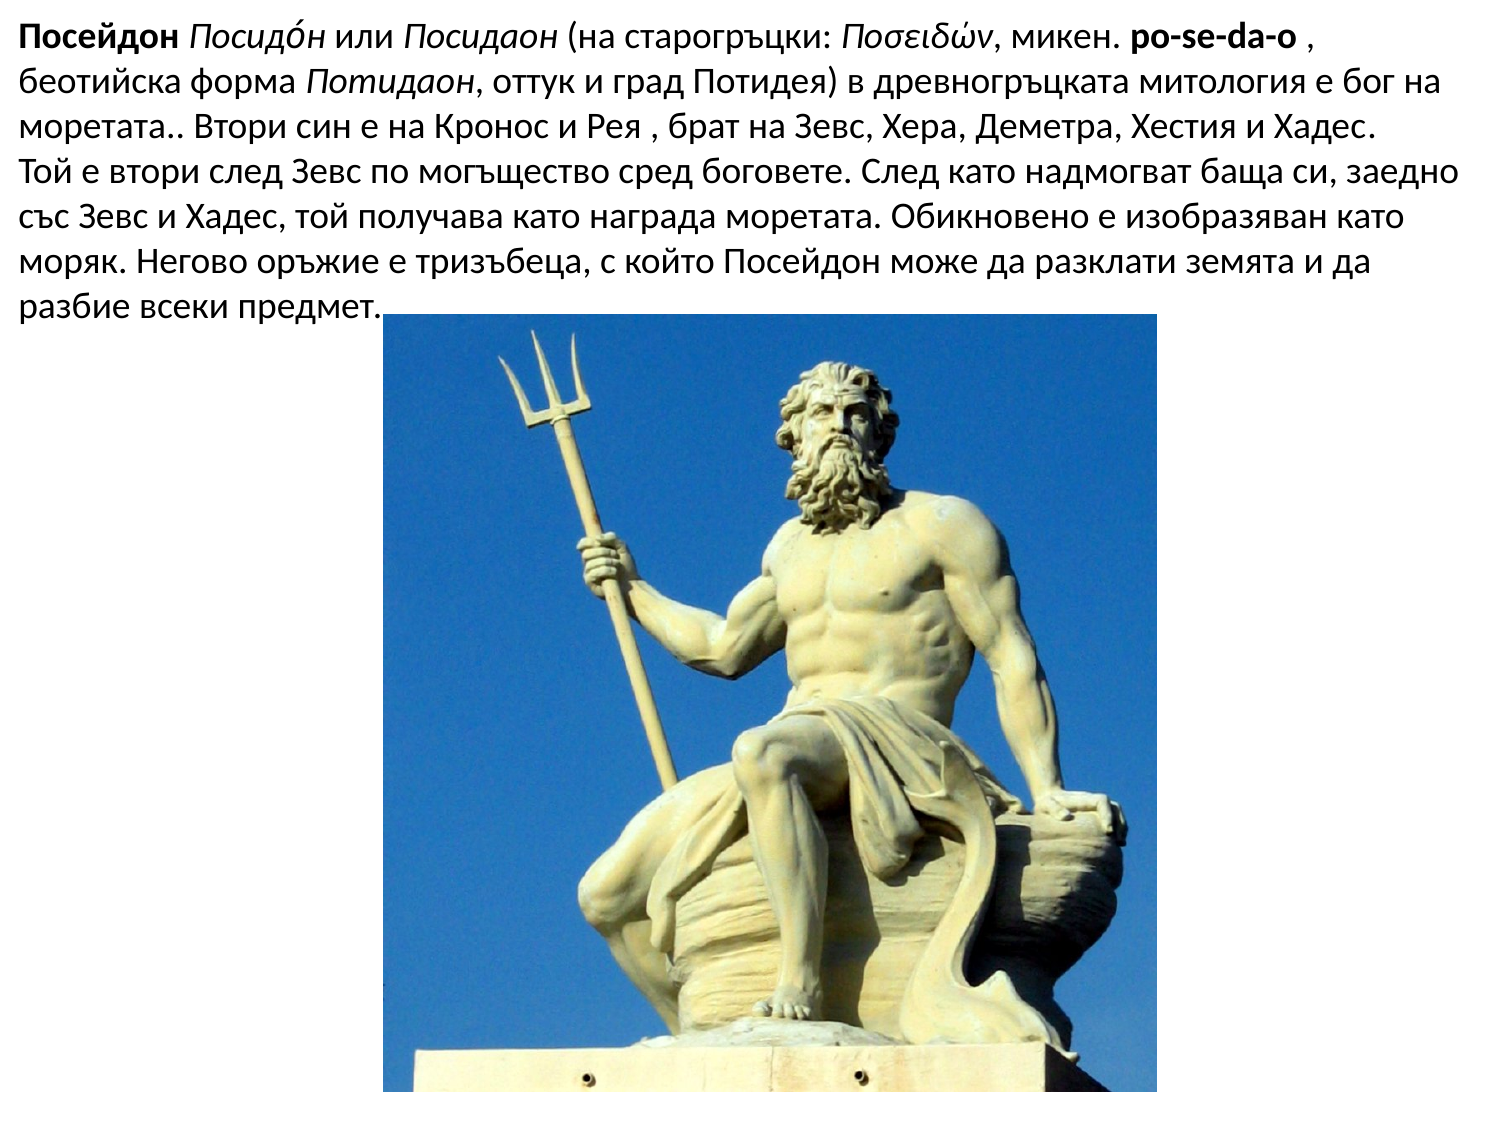

Посейдон Посидо́н или Посидаон (на старогръцки: Ποσειδών, микен. po-se-da-o , беотийска форма Потидаон, оттук и град Потидея) в древногръцката митология е бог на моретата.. Втори син е на Кронос и Рея , брат на Зевс, Хера, Деметра, Хестия и Хадес.
Той е втори след Зевс по могъщество сред боговете. След като надмогват баща си, заедно със Зевс и Хадес, той получава като награда моретата. Обикновено е изобразяван като моряк. Негово оръжие е тризъбеца, с който Посейдон може да разклати земята и да разбие всеки предмет.